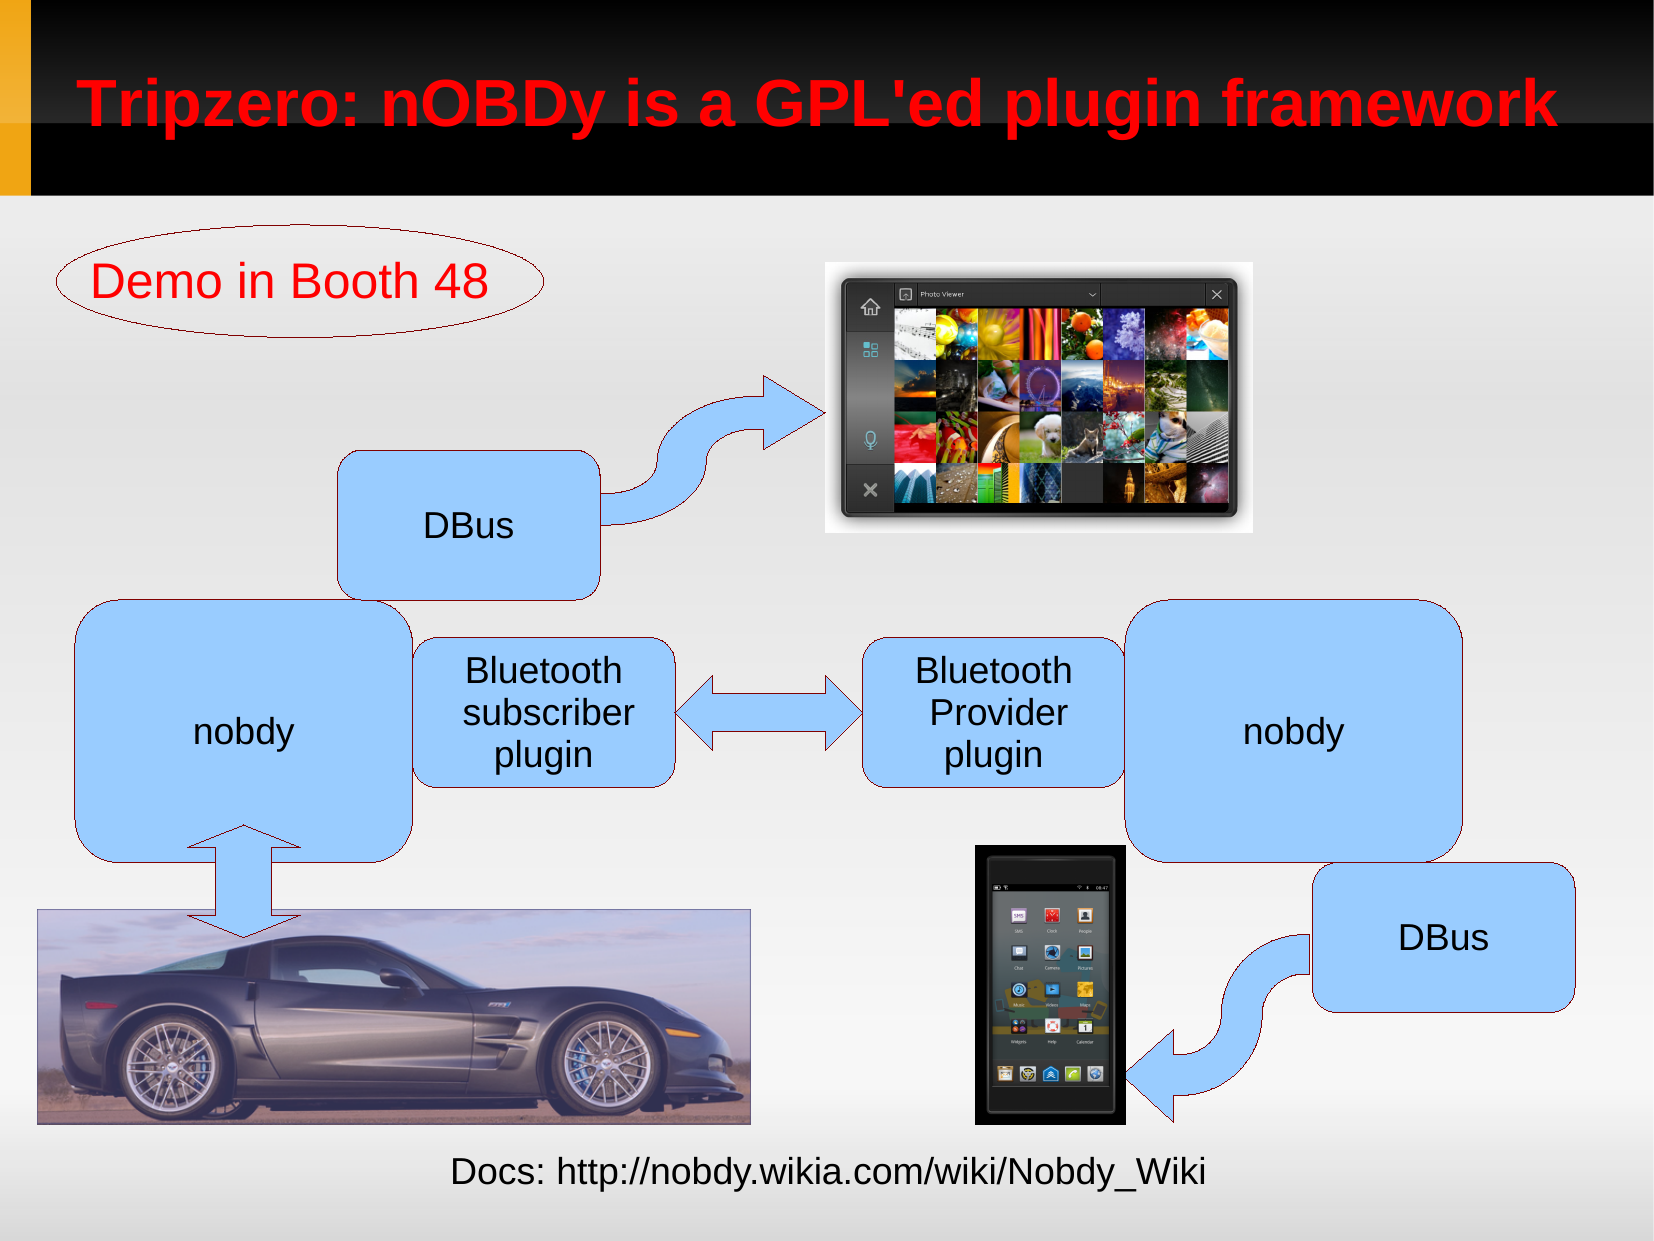

# Tripzero: nOBDy is a GPL'ed plugin framework
Demo in Booth 48
DBus
nobdy
nobdy
Bluetooth
 subscriber
plugin
Bluetooth
 Provider
plugin
DBus
Docs: http://nobdy.wikia.com/wiki/Nobdy_Wiki